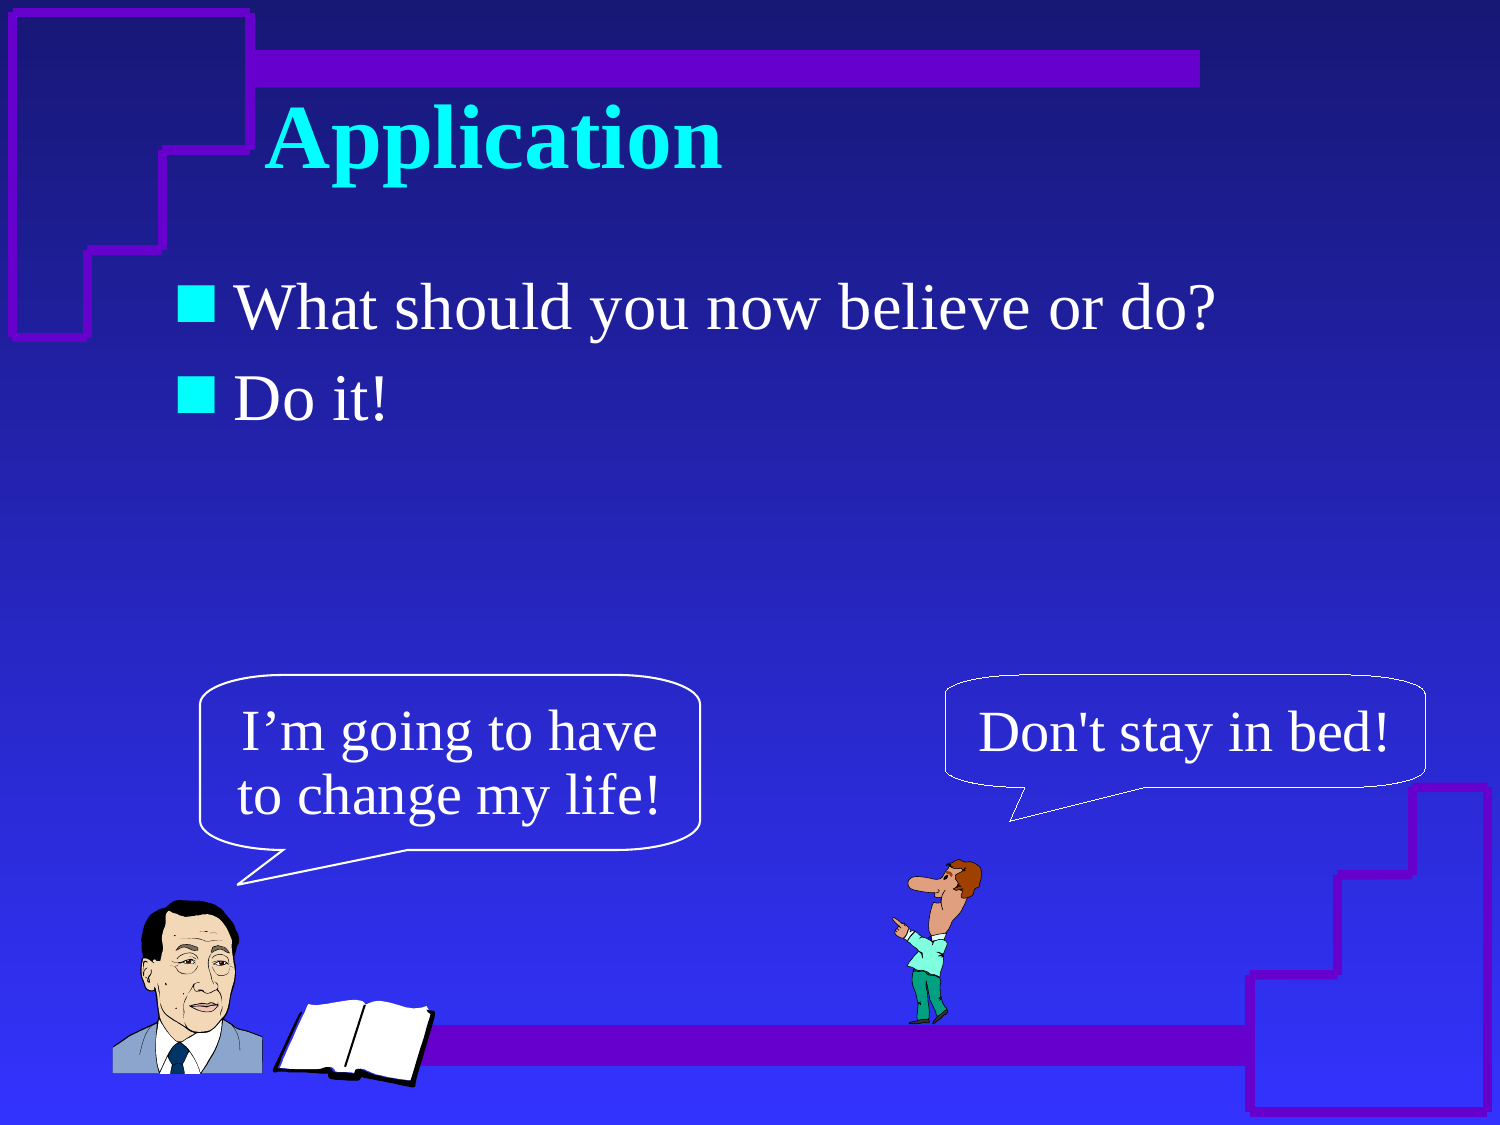

# Application
What should you now believe or do?
Do it!
I’m going to have to change my life!
Don't stay in bed!